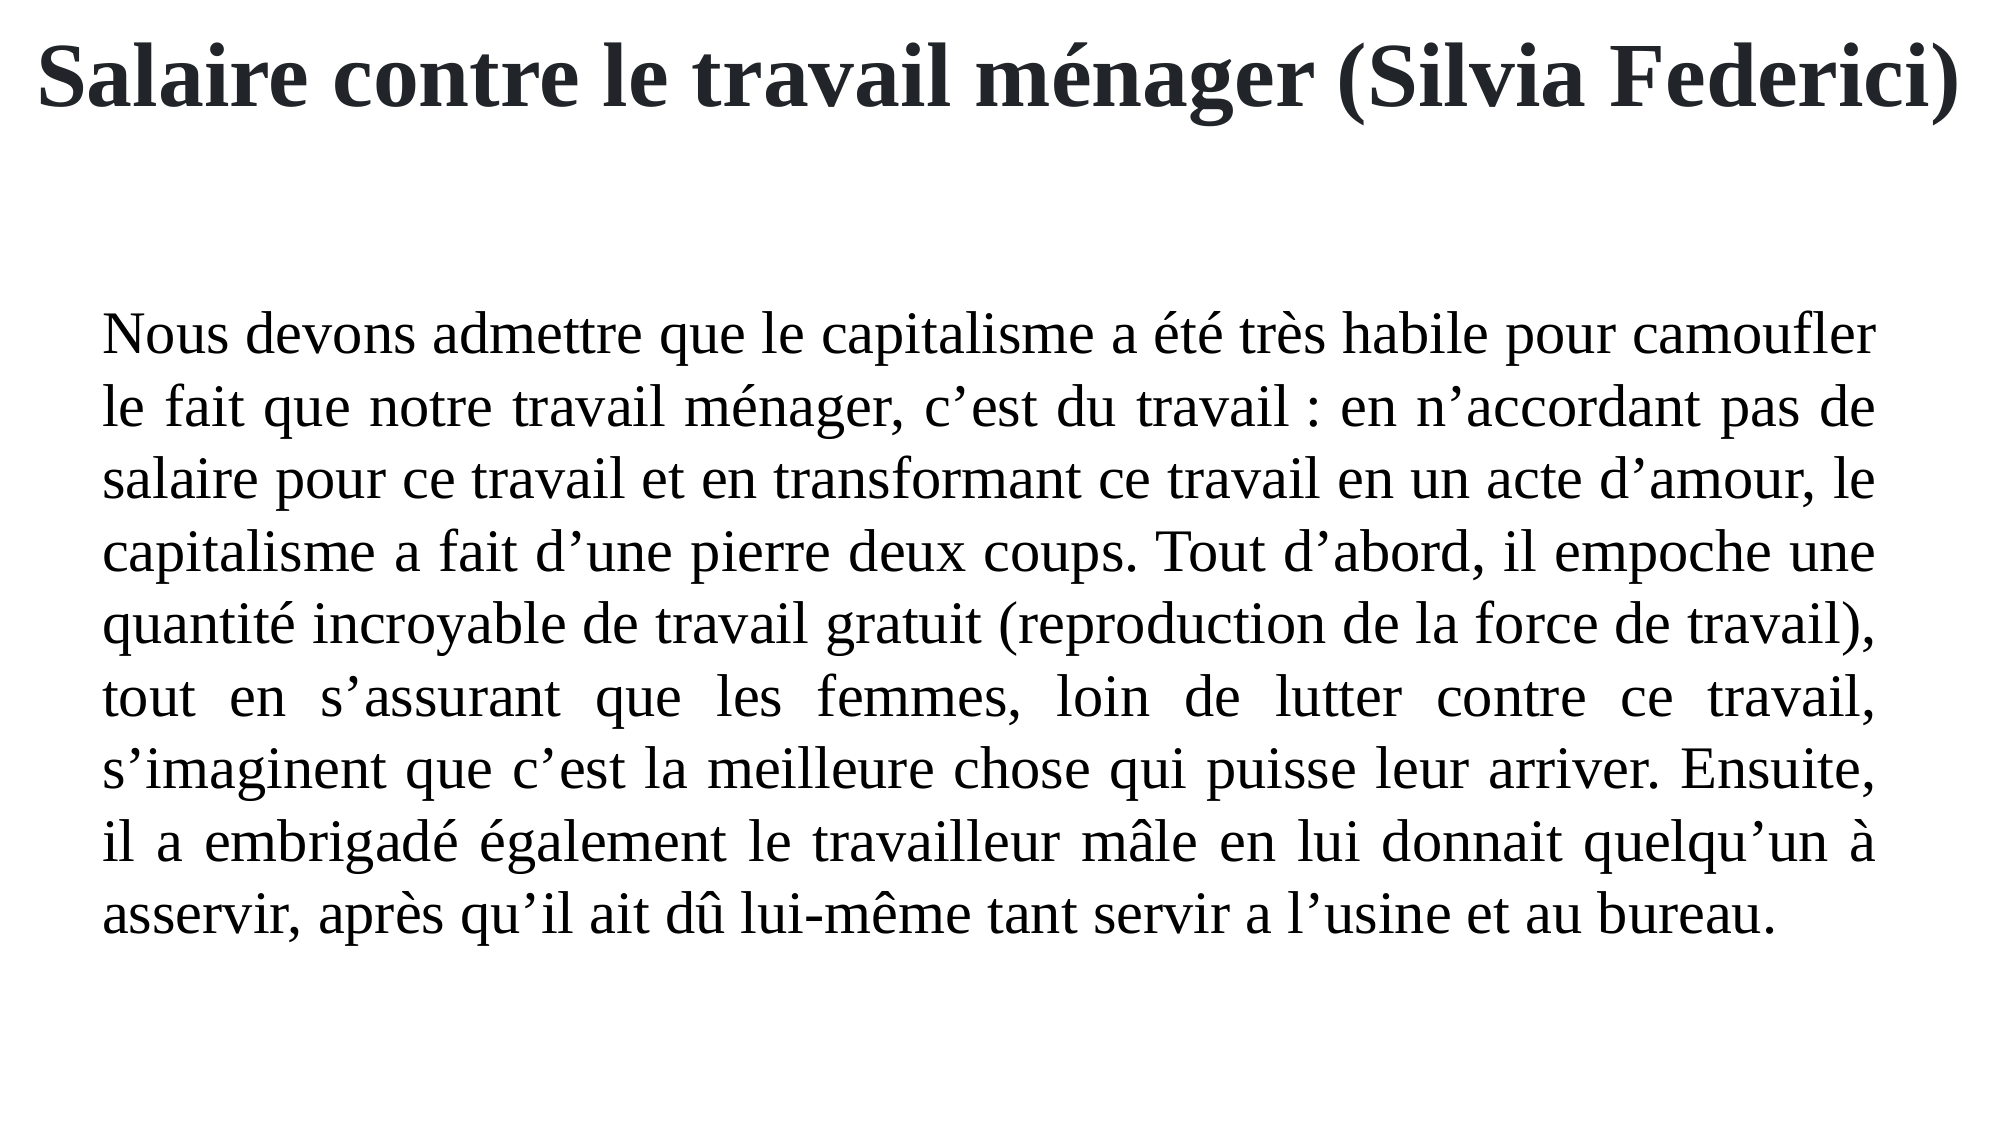

# Salaire contre le travail ménager (Silvia Federici)
Nous devons admettre que le capitalisme a été très habile pour camoufler le fait que notre travail ménager, c’est du travail : en n’accordant pas de salaire pour ce travail et en transformant ce travail en un acte d’amour, le capitalisme a fait d’une pierre deux coups. Tout d’abord, il empoche une quantité incroyable de travail gratuit (reproduction de la force de travail), tout en s’assurant que les femmes, loin de lutter contre ce travail, s’imaginent que c’est la meilleure chose qui puisse leur arriver. Ensuite, il a embrigadé également le travailleur mâle en lui donnait quelqu’un à asservir, après qu’il ait dû lui-même tant servir a l’usine et au bureau.